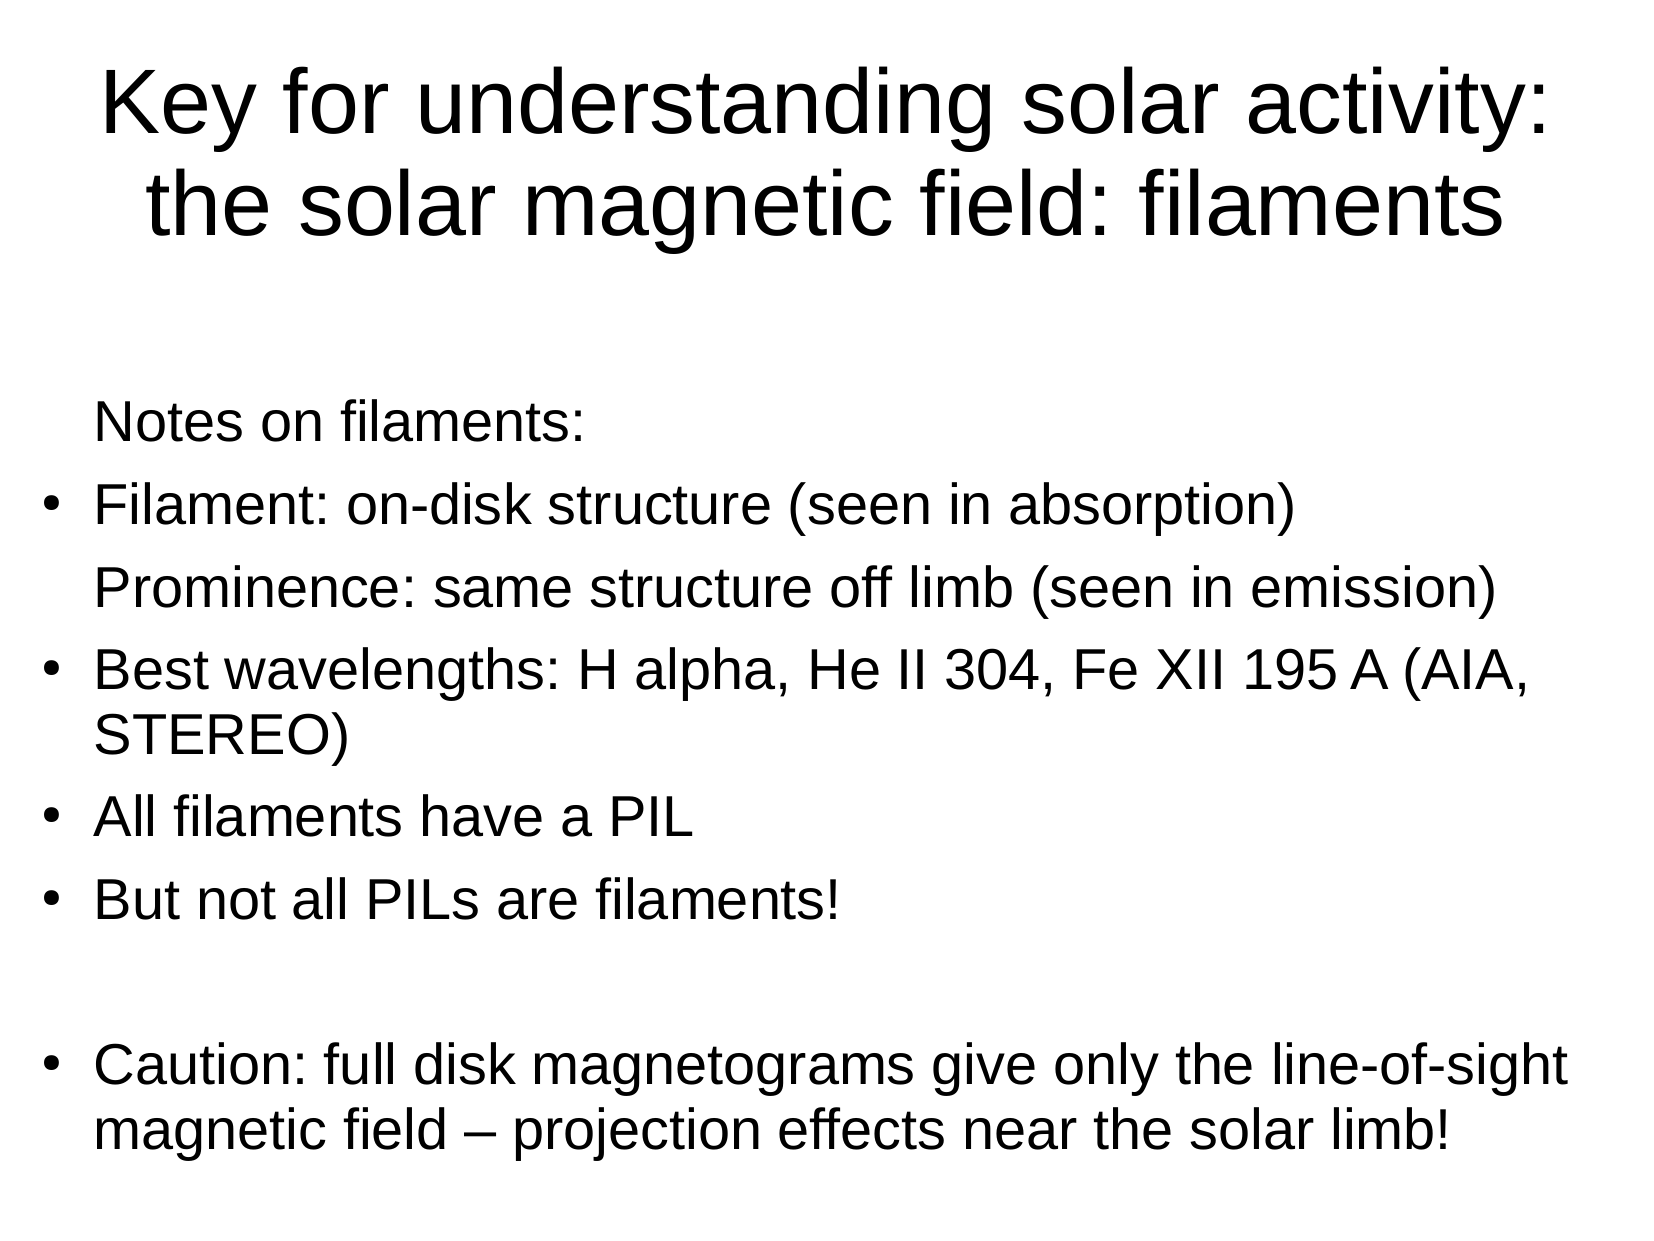

# Key for understanding solar activity: the solar magnetic field: filaments
Notes on filaments:
Filament: on-disk structure (seen in absorption)
Prominence: same structure off limb (seen in emission)
Best wavelengths: H alpha, He II 304, Fe XII 195 A (AIA, STEREO)
All filaments have a PIL
But not all PILs are filaments!
Caution: full disk magnetograms give only the line-of-sight magnetic field – projection effects near the solar limb!